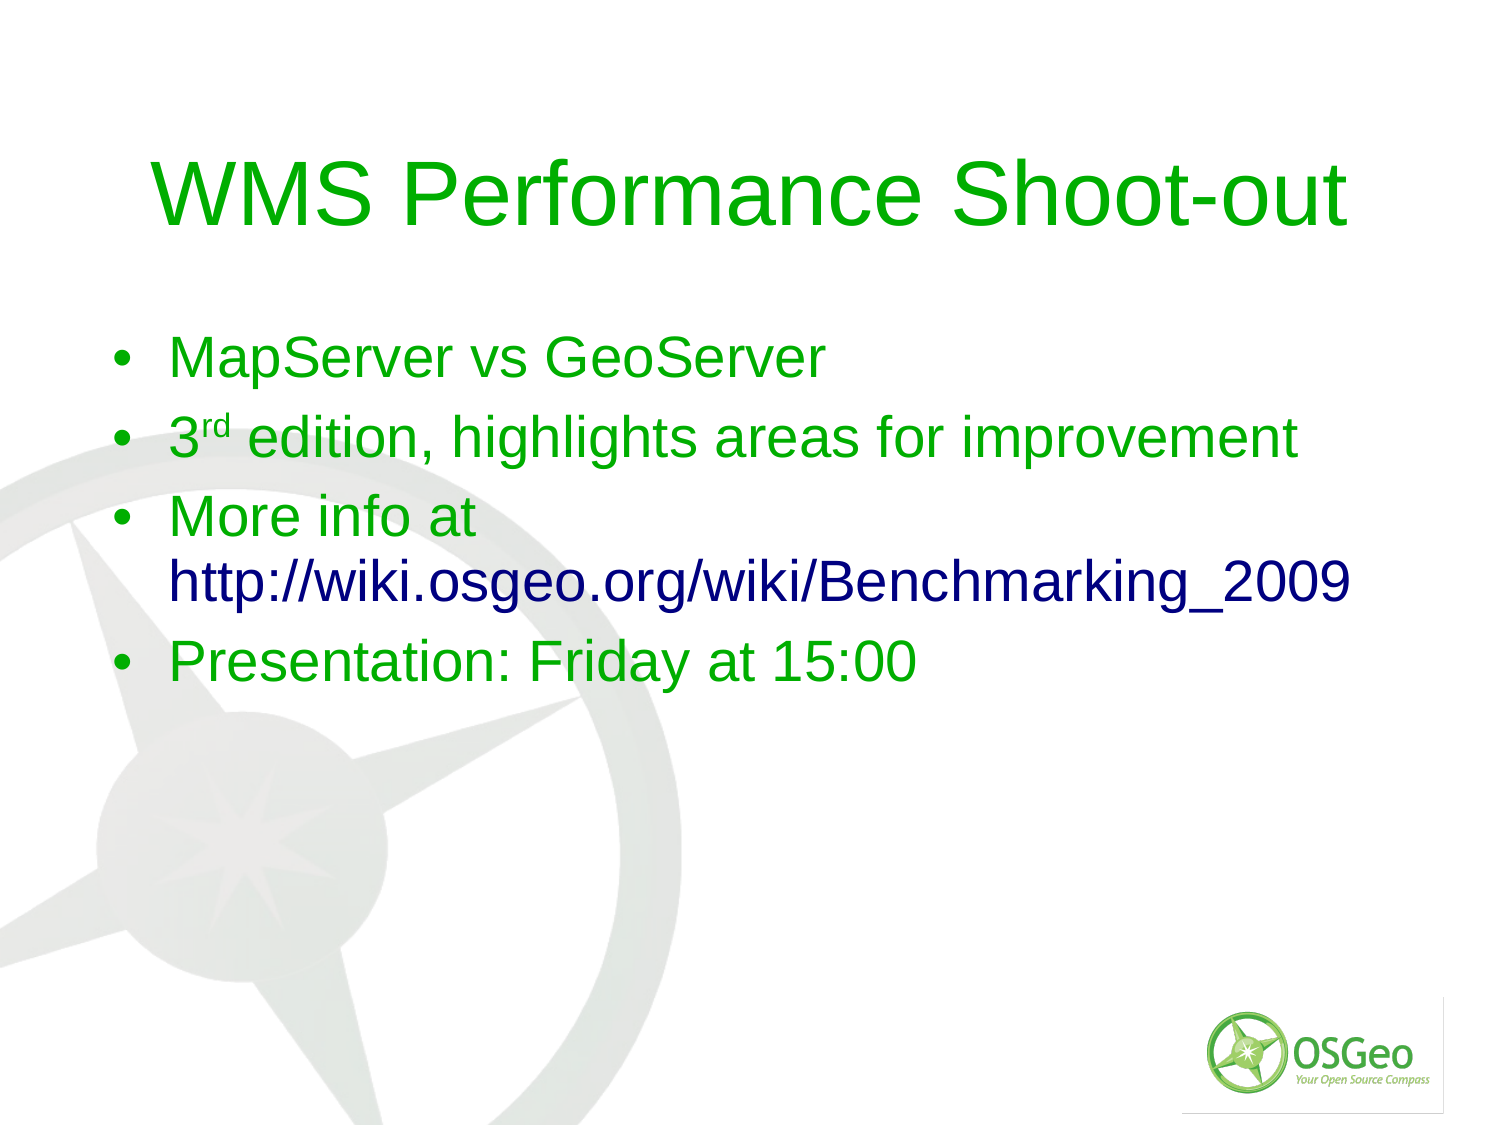

# WMS Performance Shoot-out
MapServer vs GeoServer
3rd edition, highlights areas for improvement
More info at http://wiki.osgeo.org/wiki/Benchmarking_2009
Presentation: Friday at 15:00